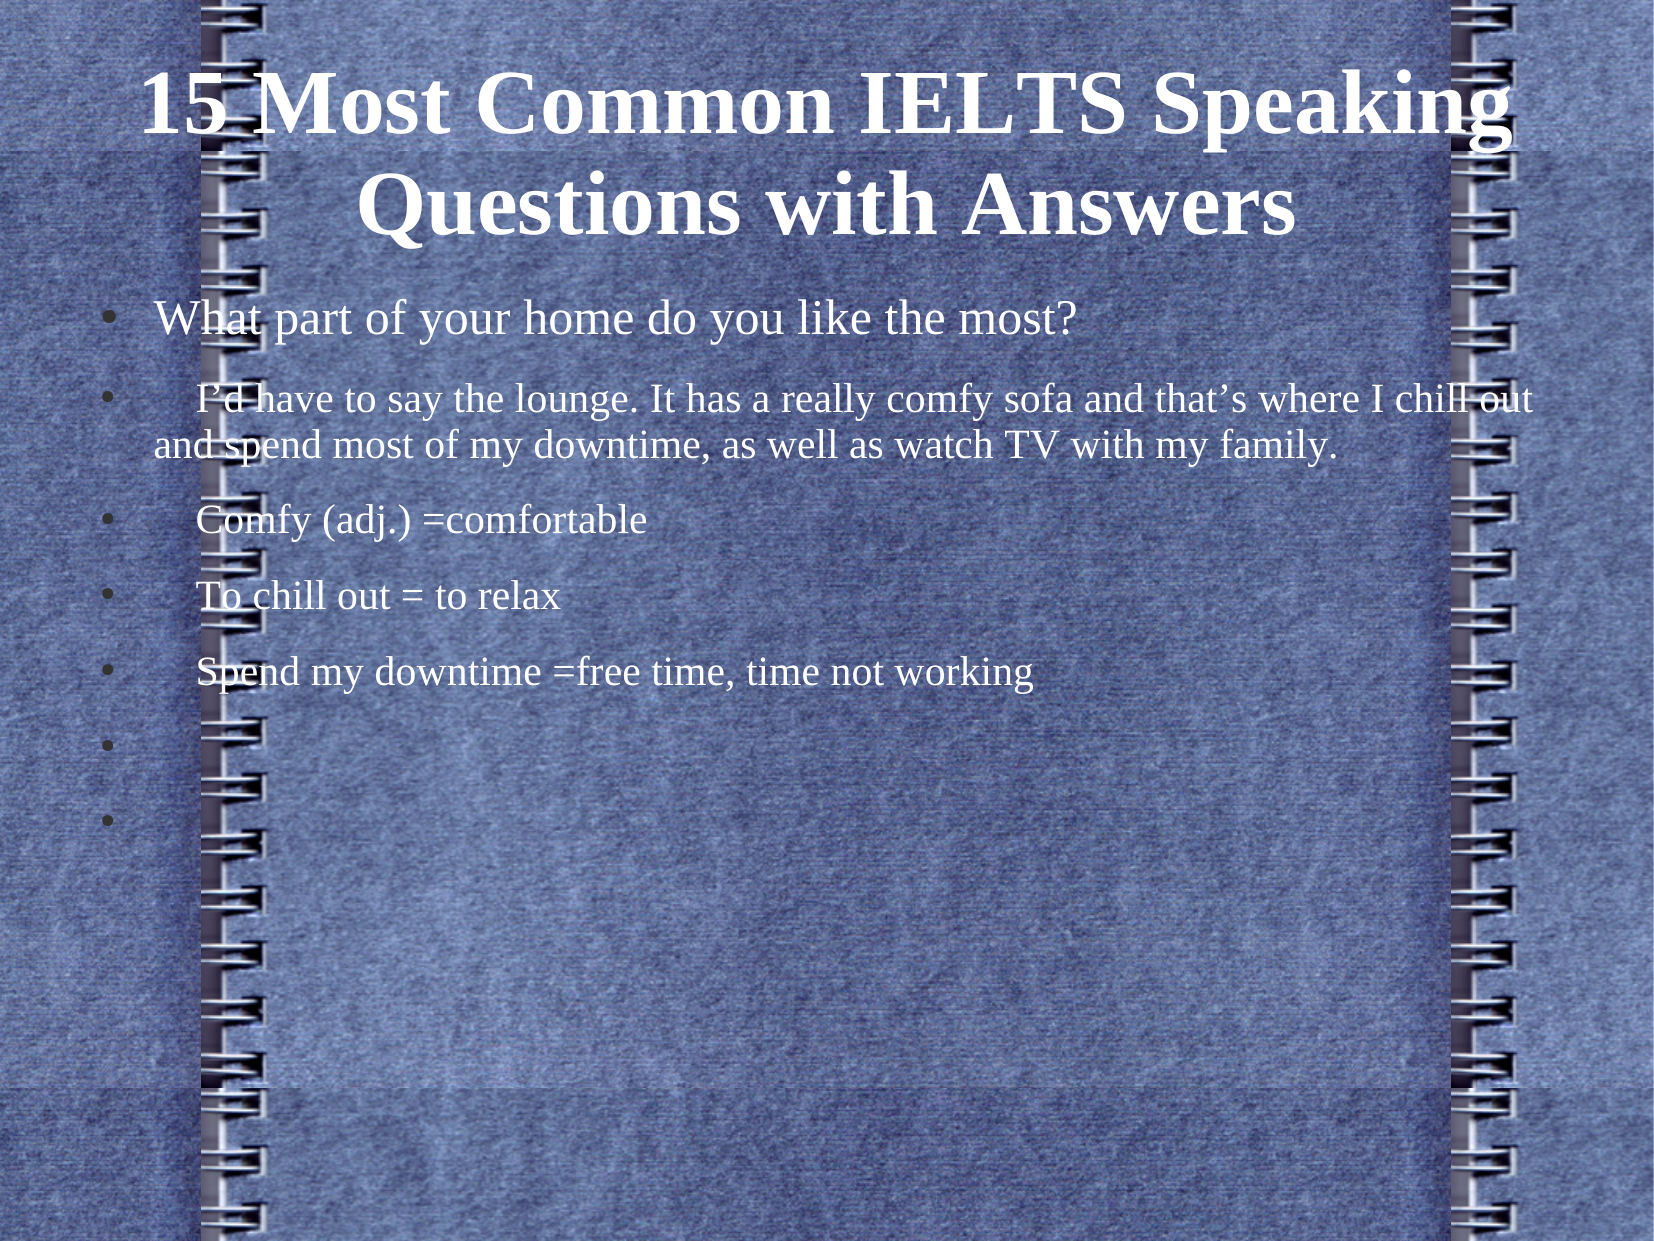

# 15 Most Common IELTS Speaking Questions with Answers
What part of your home do you like the most?
 I’d have to say the lounge. It has a really comfy sofa and that’s where I chill out and spend most of my downtime, as well as watch TV with my family.
 Comfy (adj.) =comfortable
 To chill out = to relax
 Spend my downtime =free time, time not working